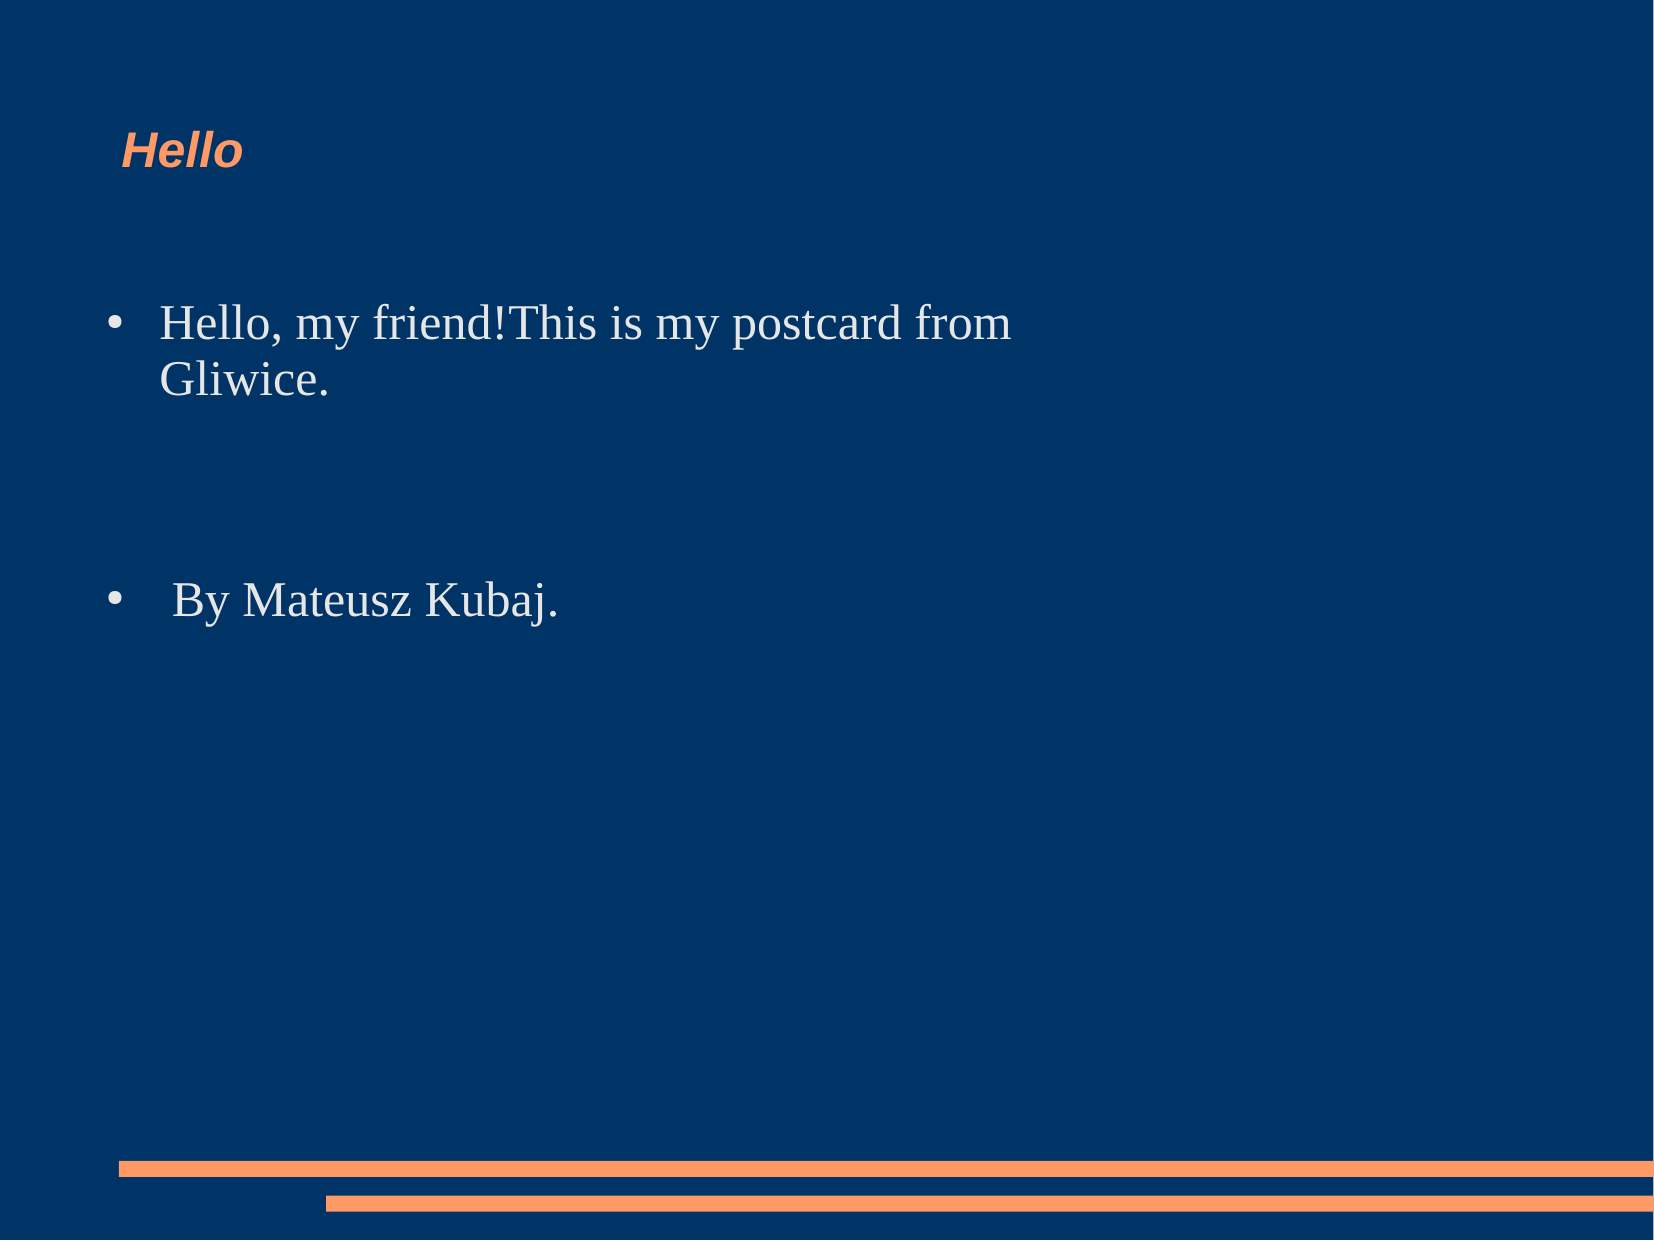

# Hello
Hello, my friend!This is my postcard from
Gliwice.
 By Mateusz Kubaj.